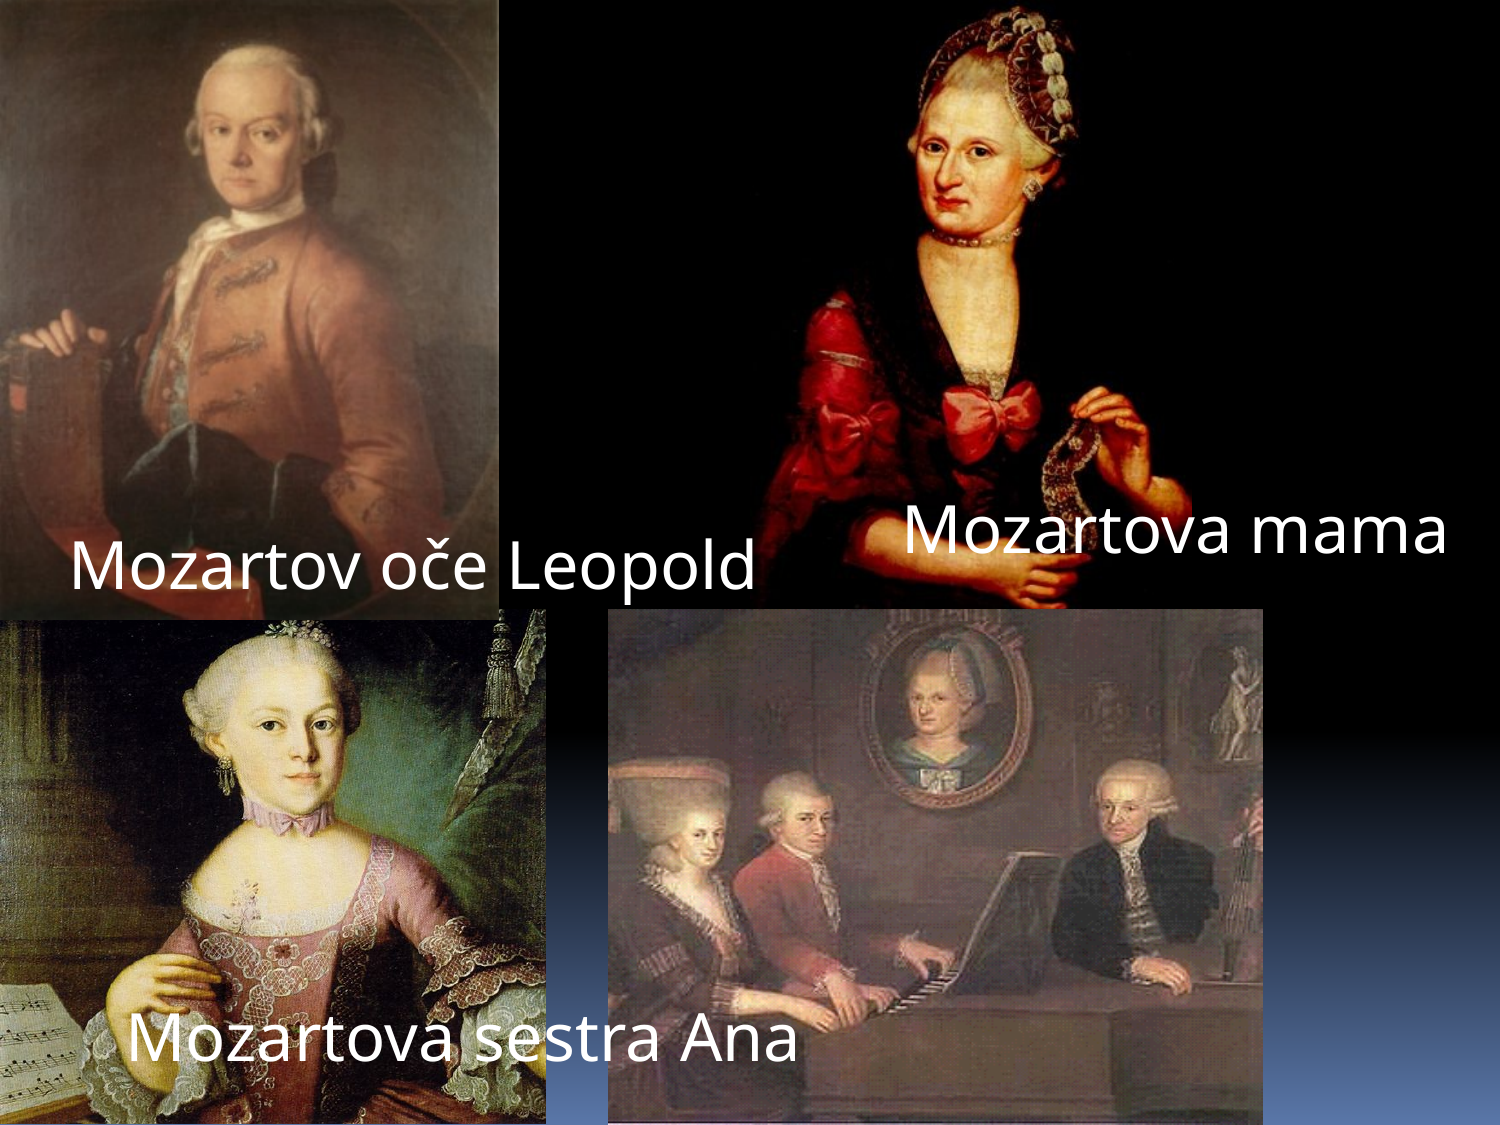

Mozartova mama
Mozartov oče Leopold
Mozartova sestra Ana